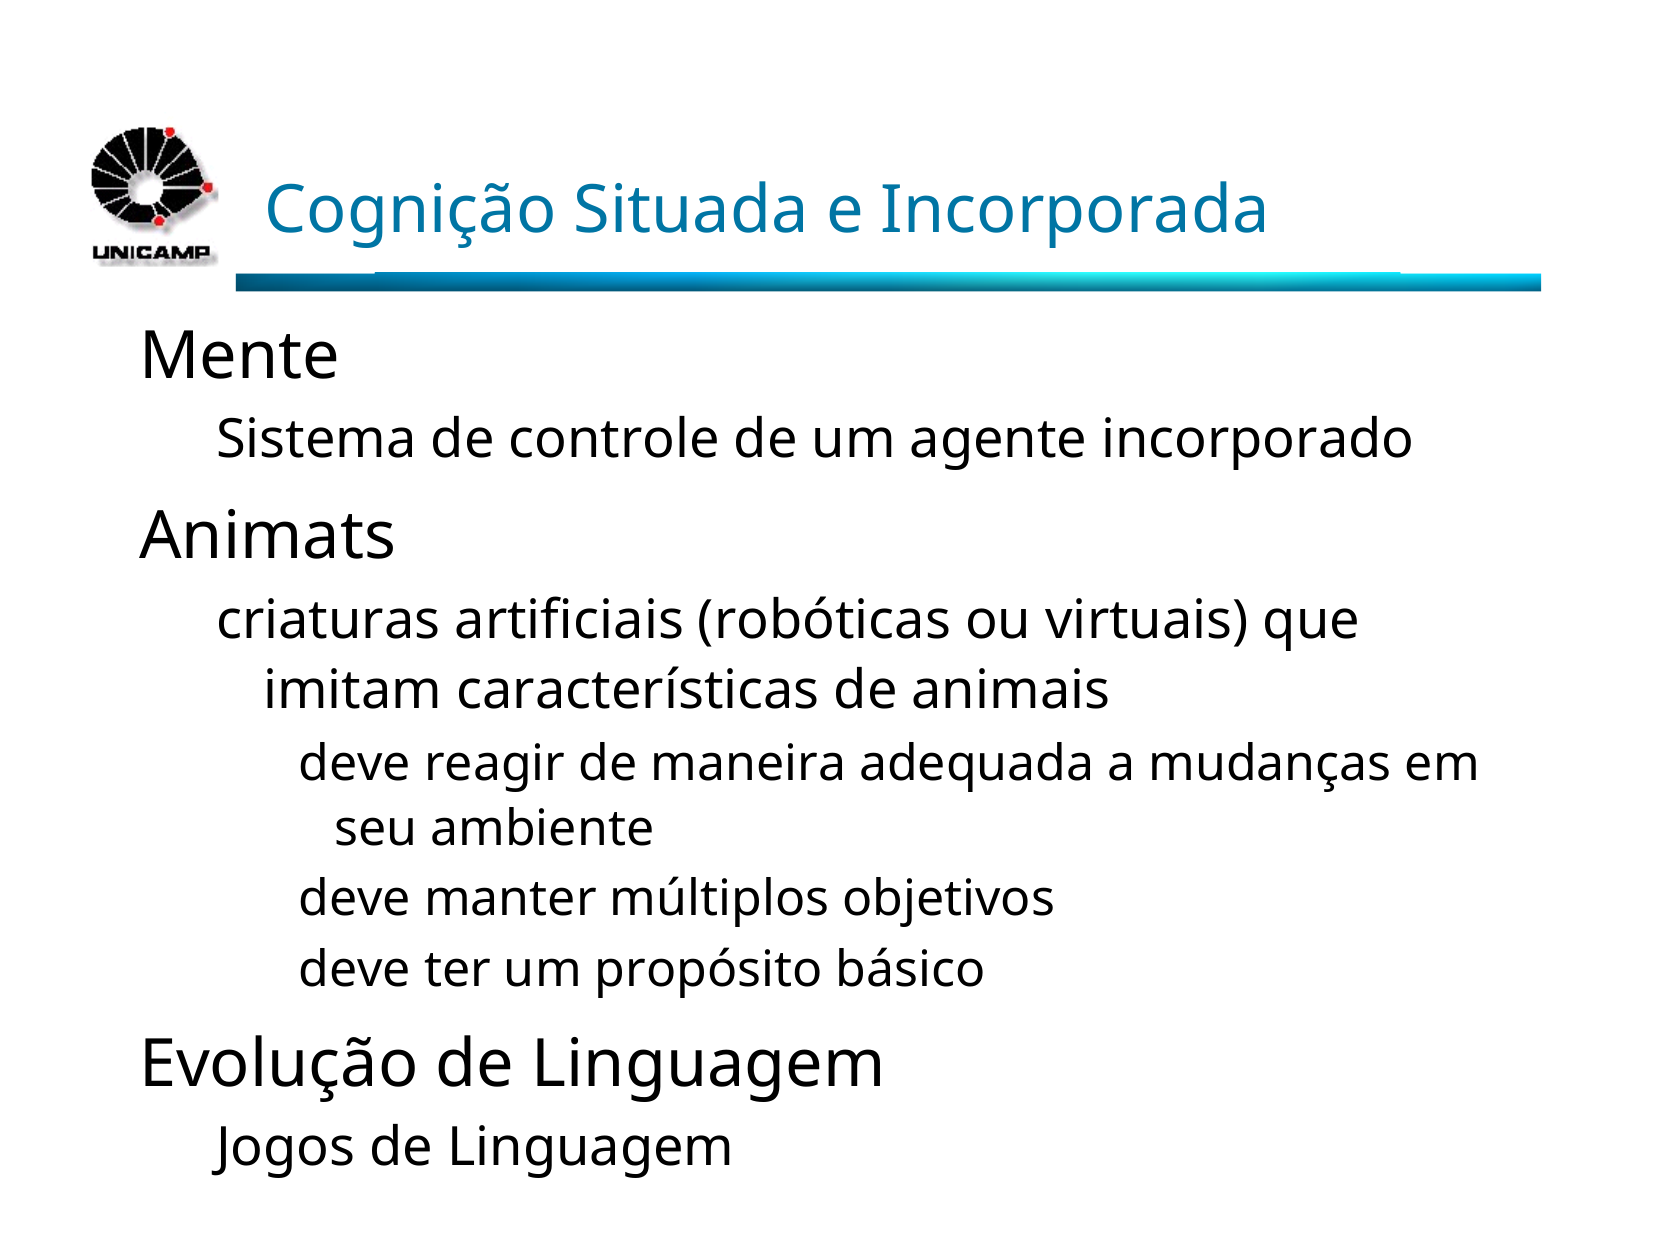

# Cognição Situada e Incorporada
Mente
Sistema de controle de um agente incorporado
Animats
criaturas artificiais (robóticas ou virtuais) que imitam características de animais
deve reagir de maneira adequada a mudanças em seu ambiente
deve manter múltiplos objetivos
deve ter um propósito básico
Evolução de Linguagem
Jogos de Linguagem